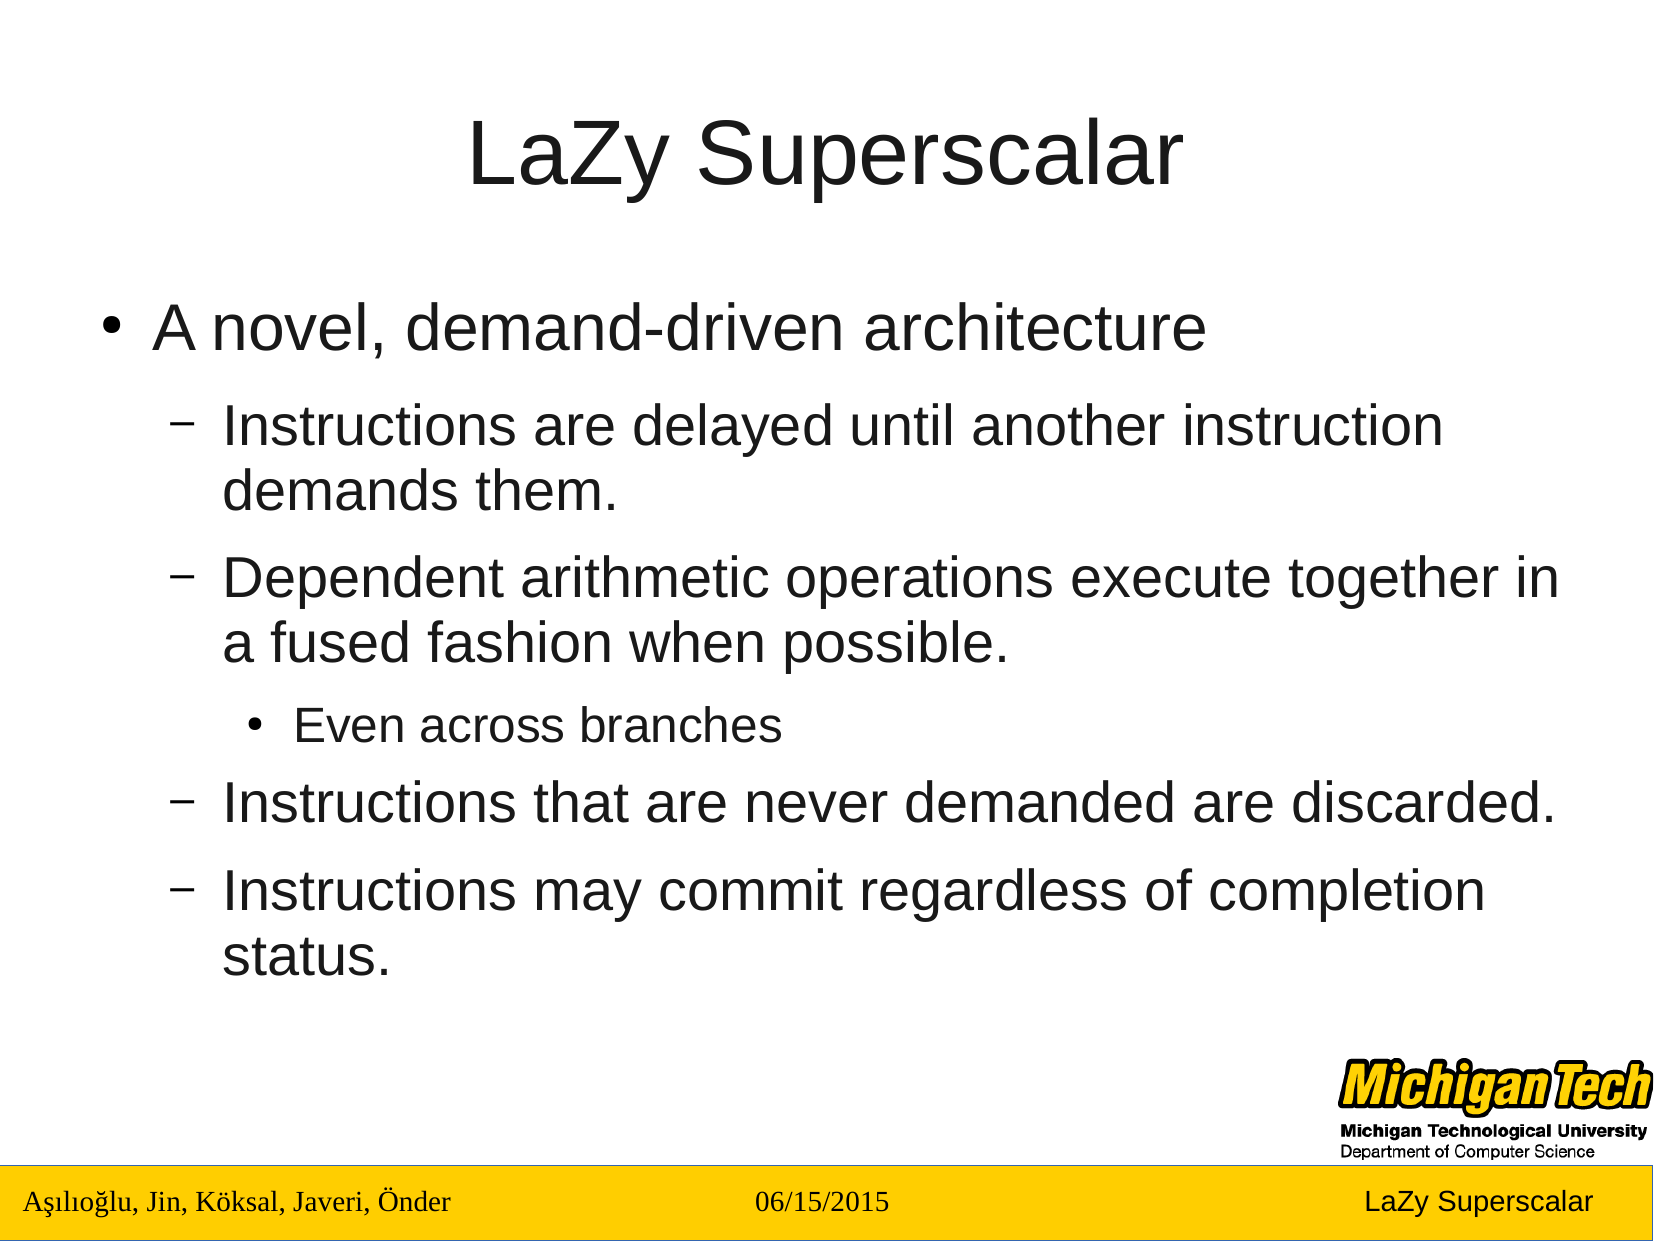

# LaZy Superscalar
A novel, demand-driven architecture
Instructions are delayed until another instruction demands them.
Dependent arithmetic operations execute together in a fused fashion when possible.
Even across branches
Instructions that are never demanded are discarded.
Instructions may commit regardless of completion status.
Aşılıoğlu, Jin, Köksal, Javeri, Önder
06/15/2015